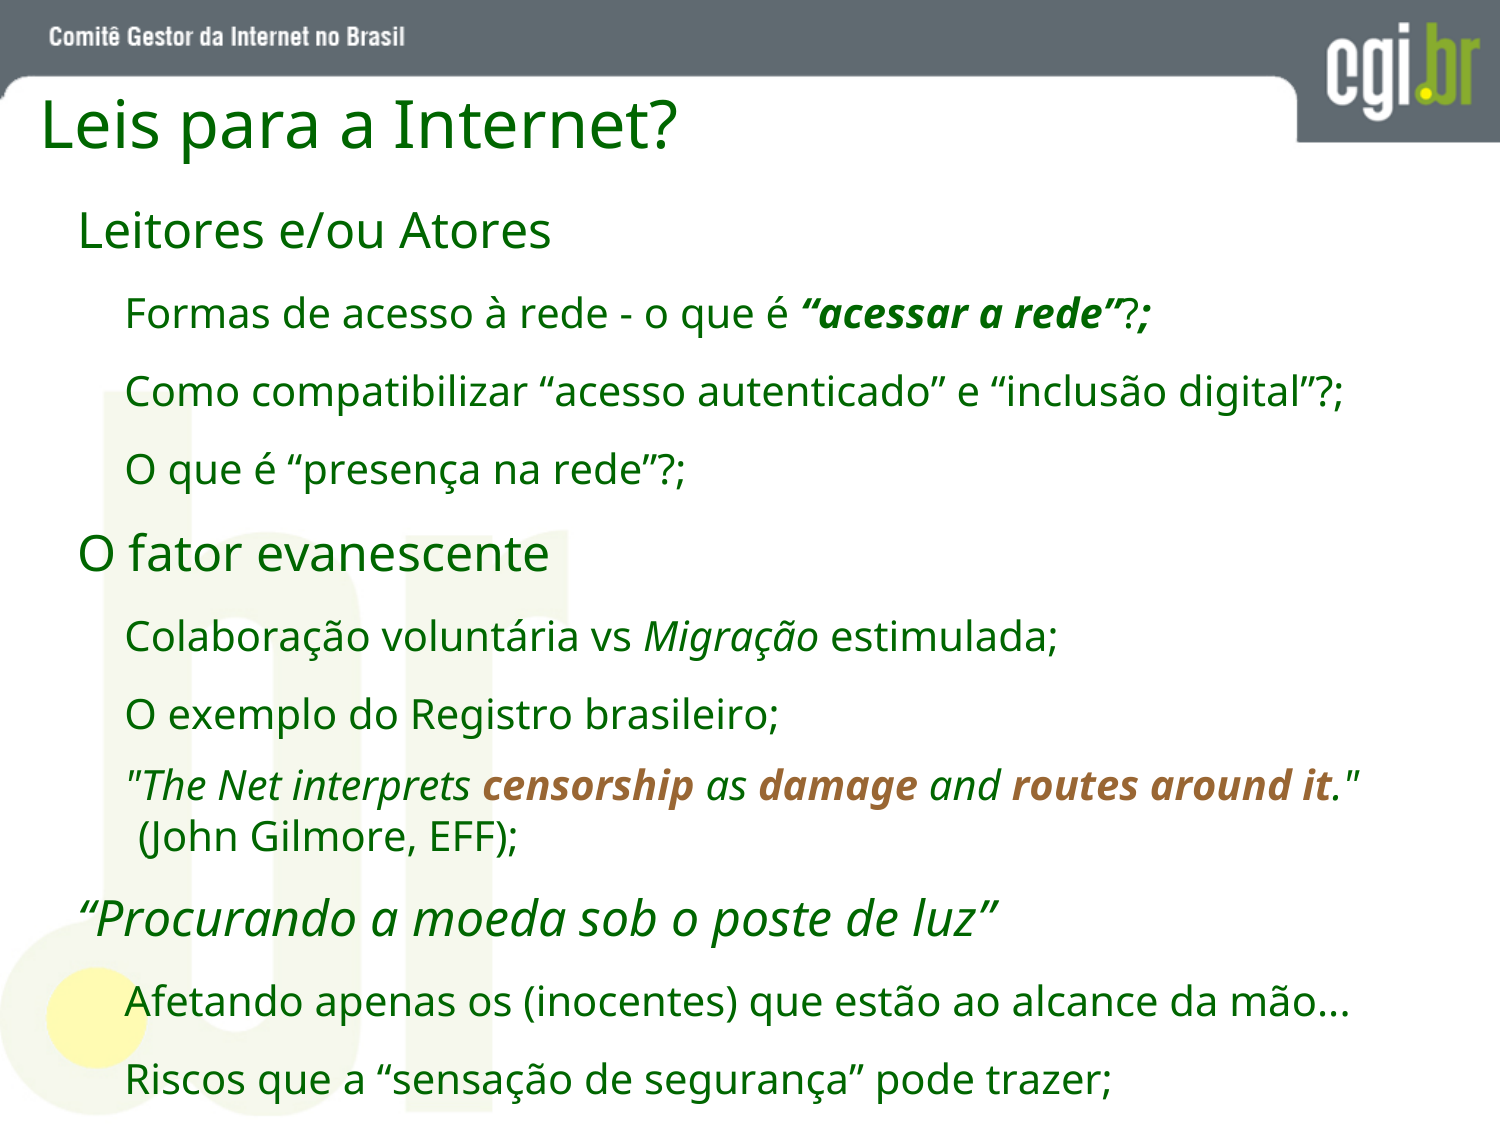

# Leis para a Internet?
Leitores e/ou Atores
Formas de acesso à rede - o que é “acessar a rede”?;
Como compatibilizar “acesso autenticado” e “inclusão digital”?;
O que é “presença na rede”?;
O fator evanescente
Colaboração voluntária vs Migração estimulada;
O exemplo do Registro brasileiro;
"The Net interprets censorship as damage and routes around it." (John Gilmore, EFF);
“Procurando a moeda sob o poste de luz”
Afetando apenas os (inocentes) que estão ao alcance da mão...
Riscos que a “sensação de segurança” pode trazer;